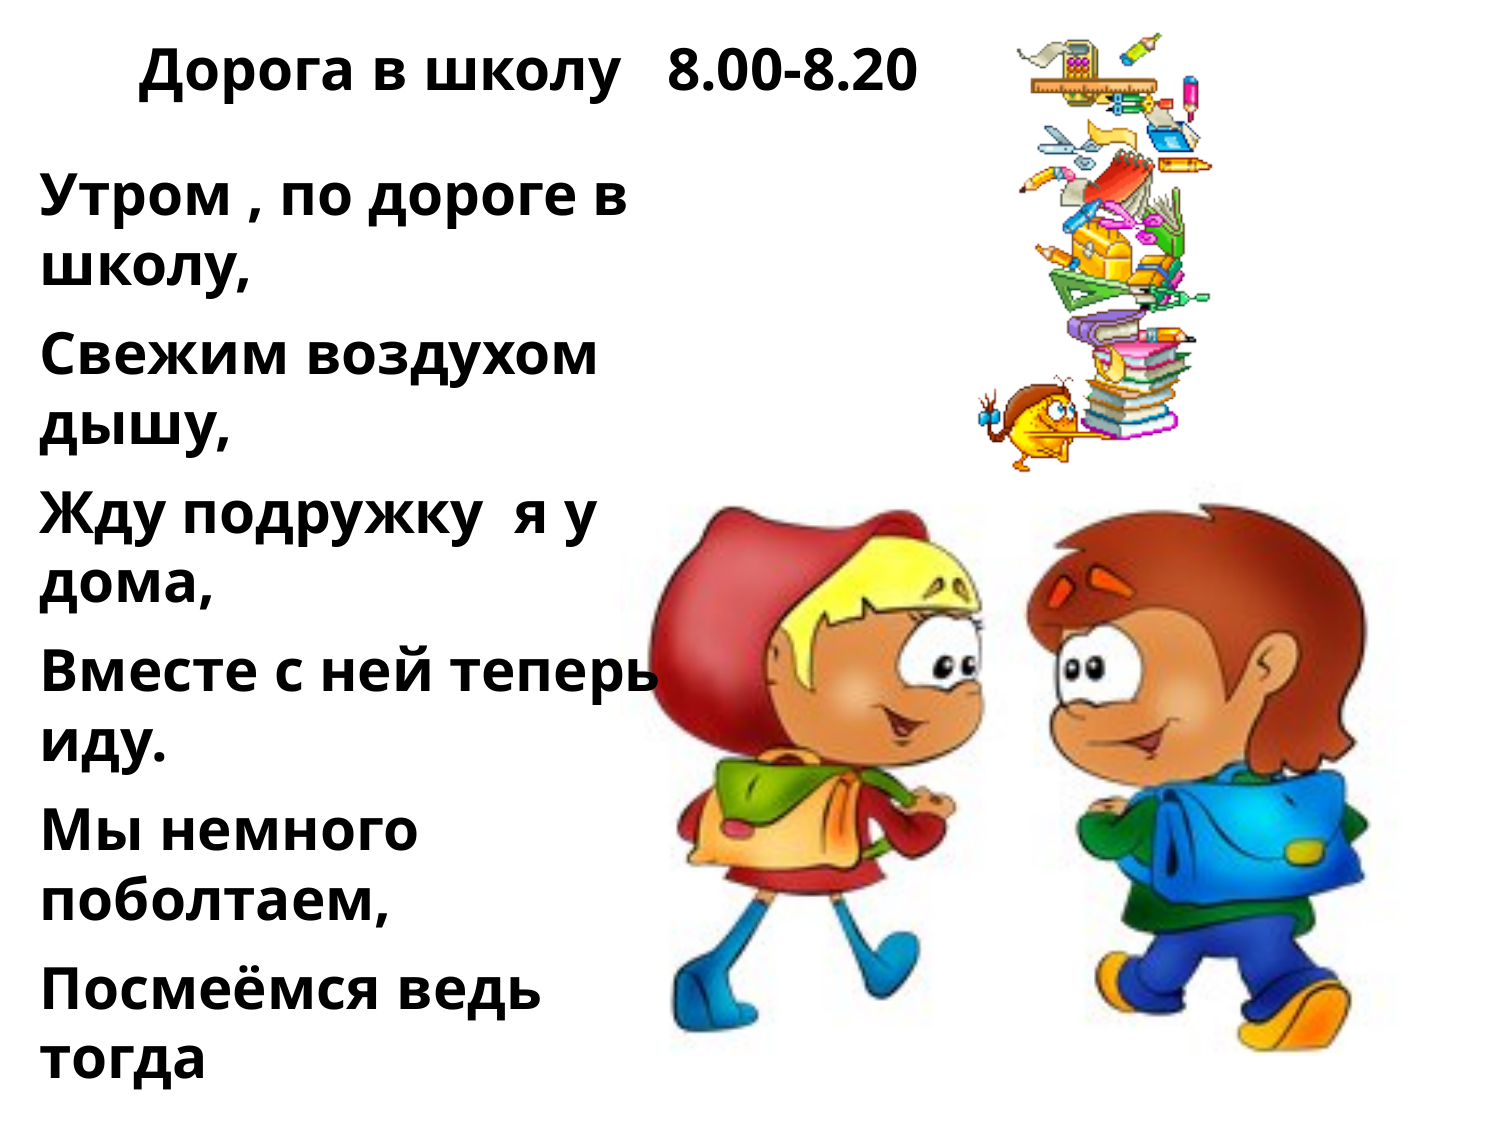

Дорога в школу 8.00-8.20
Утром , по дороге в школу,
Свежим воздухом дышу,
Жду подружку я у дома,
Вместе с ней теперь иду.
Мы немного поболтаем,
Посмеёмся ведь тогда
Нам дорога в школу длинной
Не наскучит никогда.